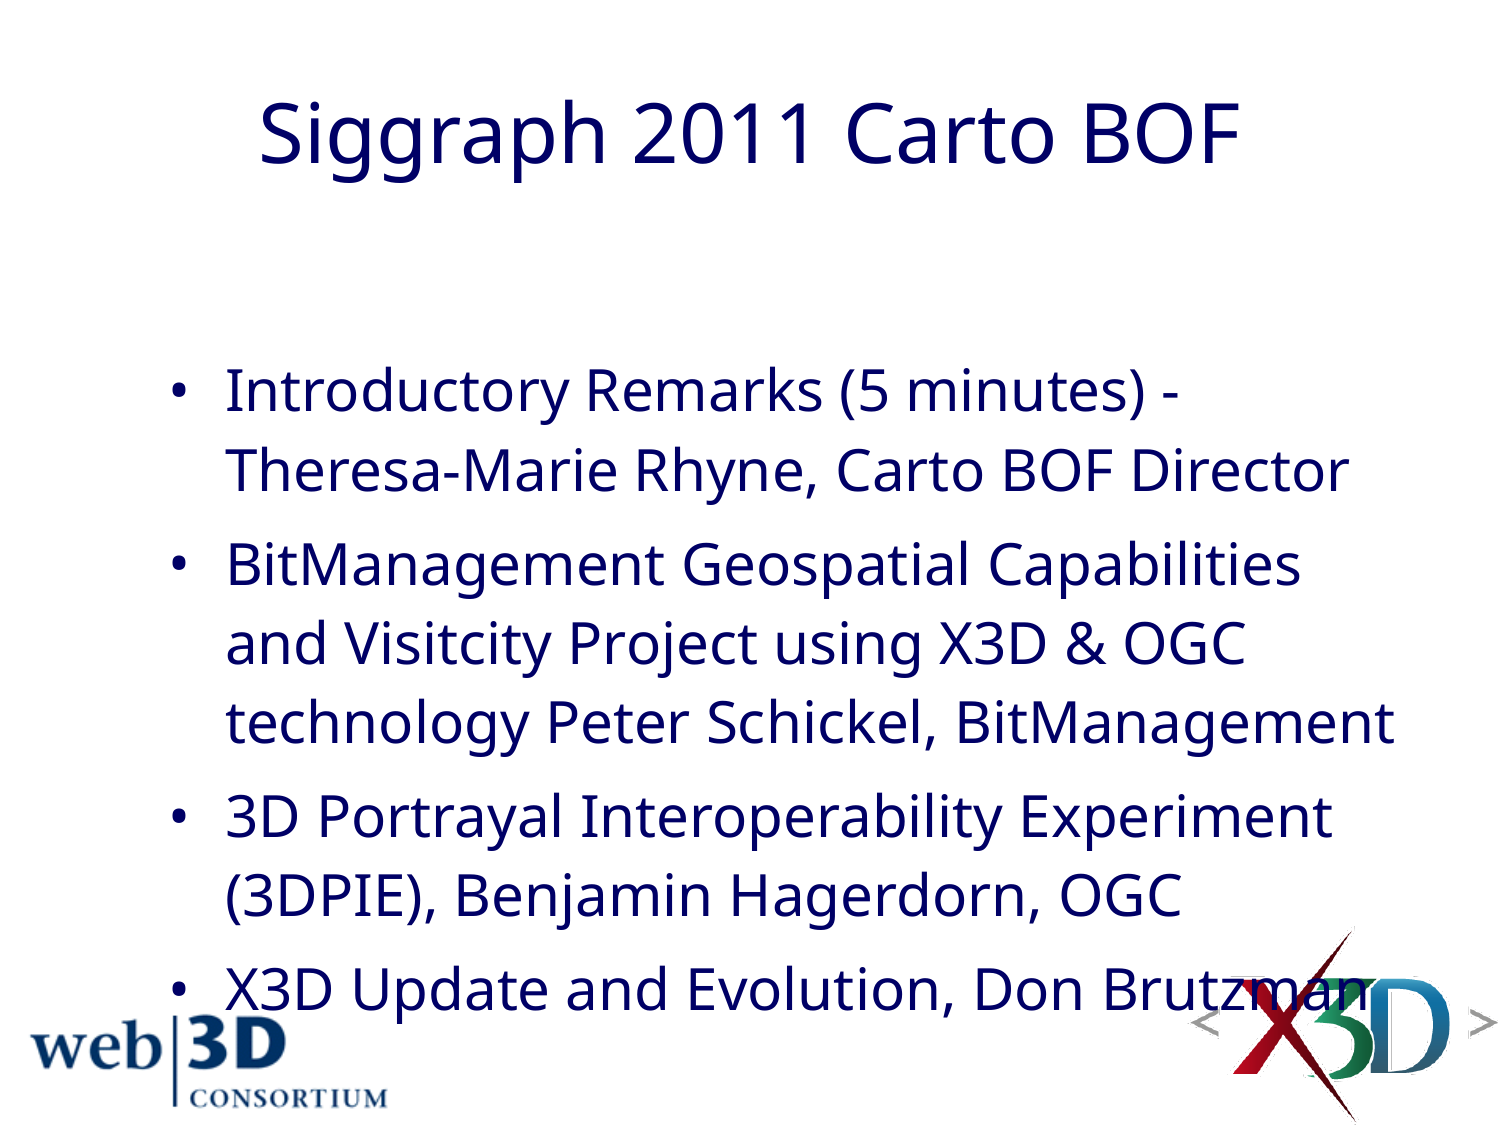

# Siggraph 2011 Carto BOF
Introductory Remarks (5 minutes) - Theresa-Marie Rhyne, Carto BOF Director
BitManagement Geospatial Capabilities and Visitcity Project using X3D & OGC technology Peter Schickel, BitManagement
3D Portrayal Interoperability Experiment (3DPIE), Benjamin Hagerdorn, OGC
X3D Update and Evolution, Don Brutzman